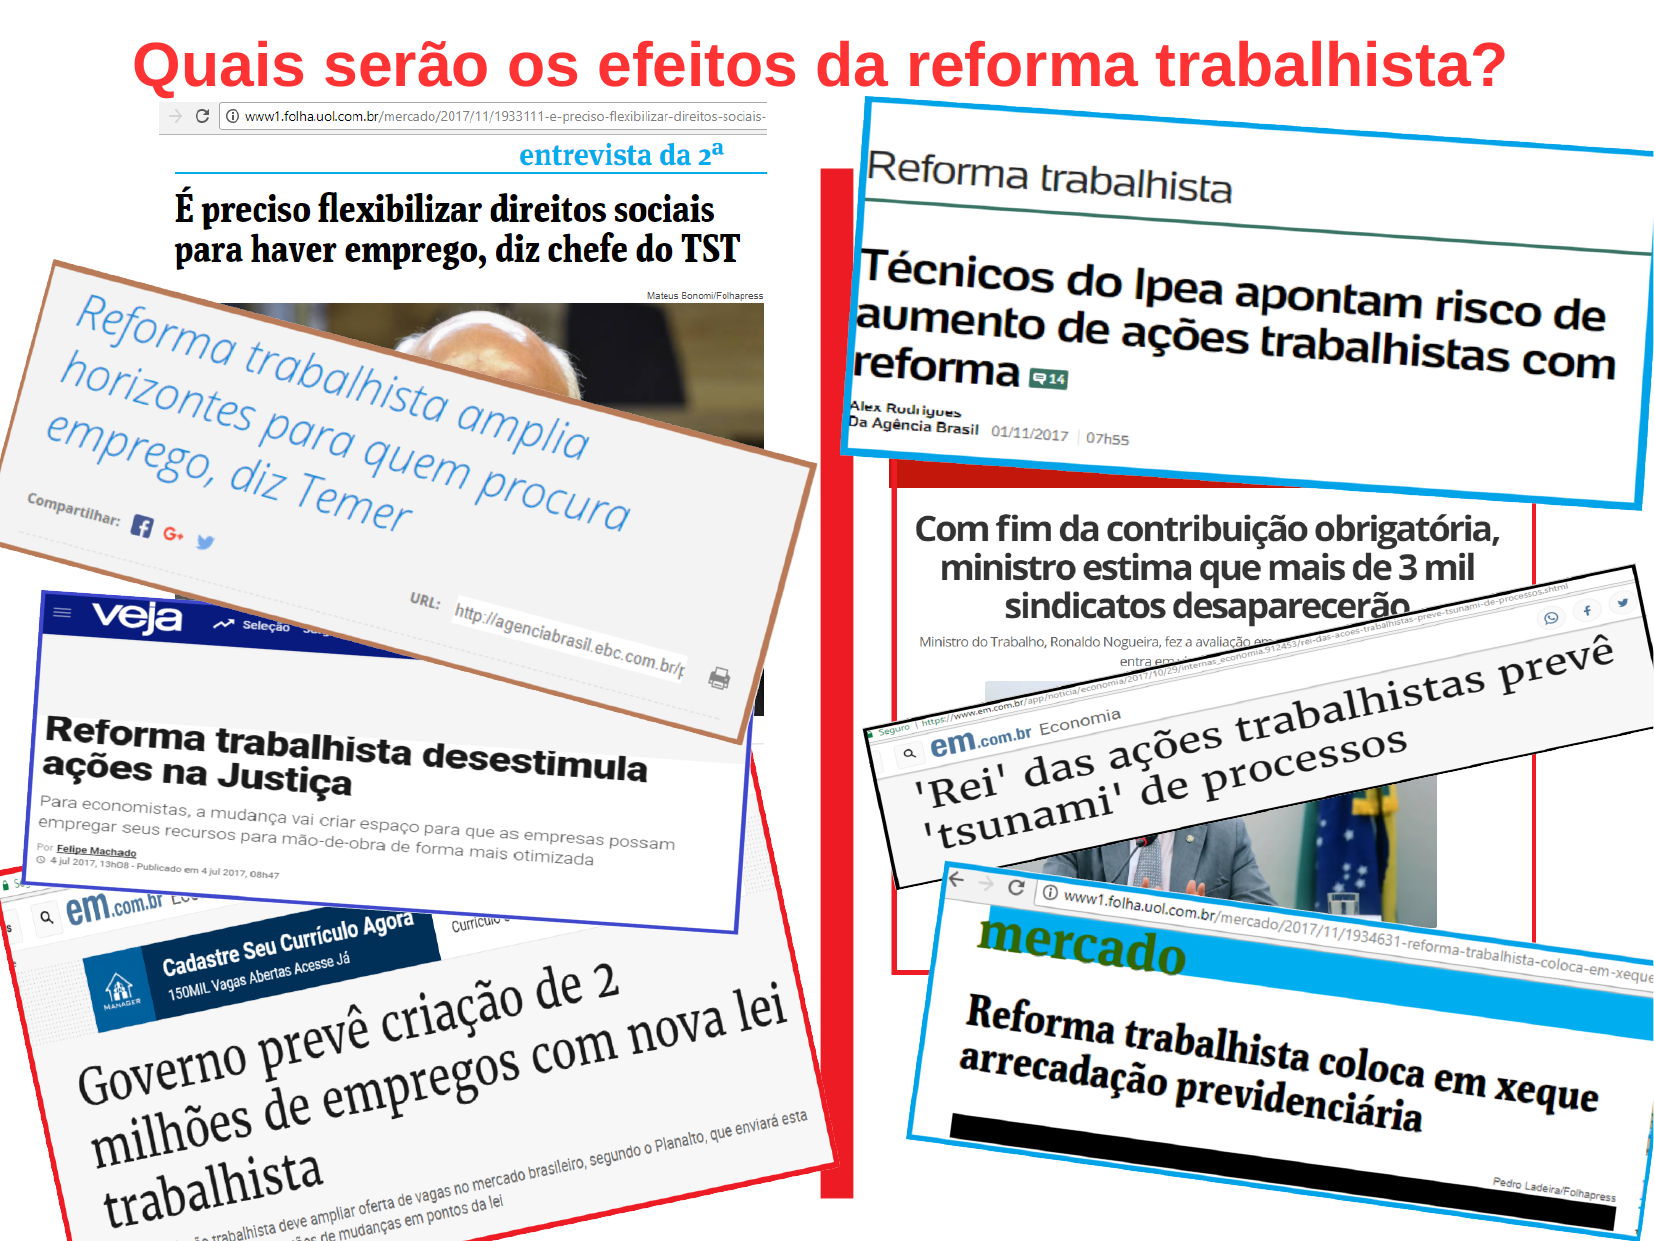

Quais serão os efeitos da reforma trabalhista?